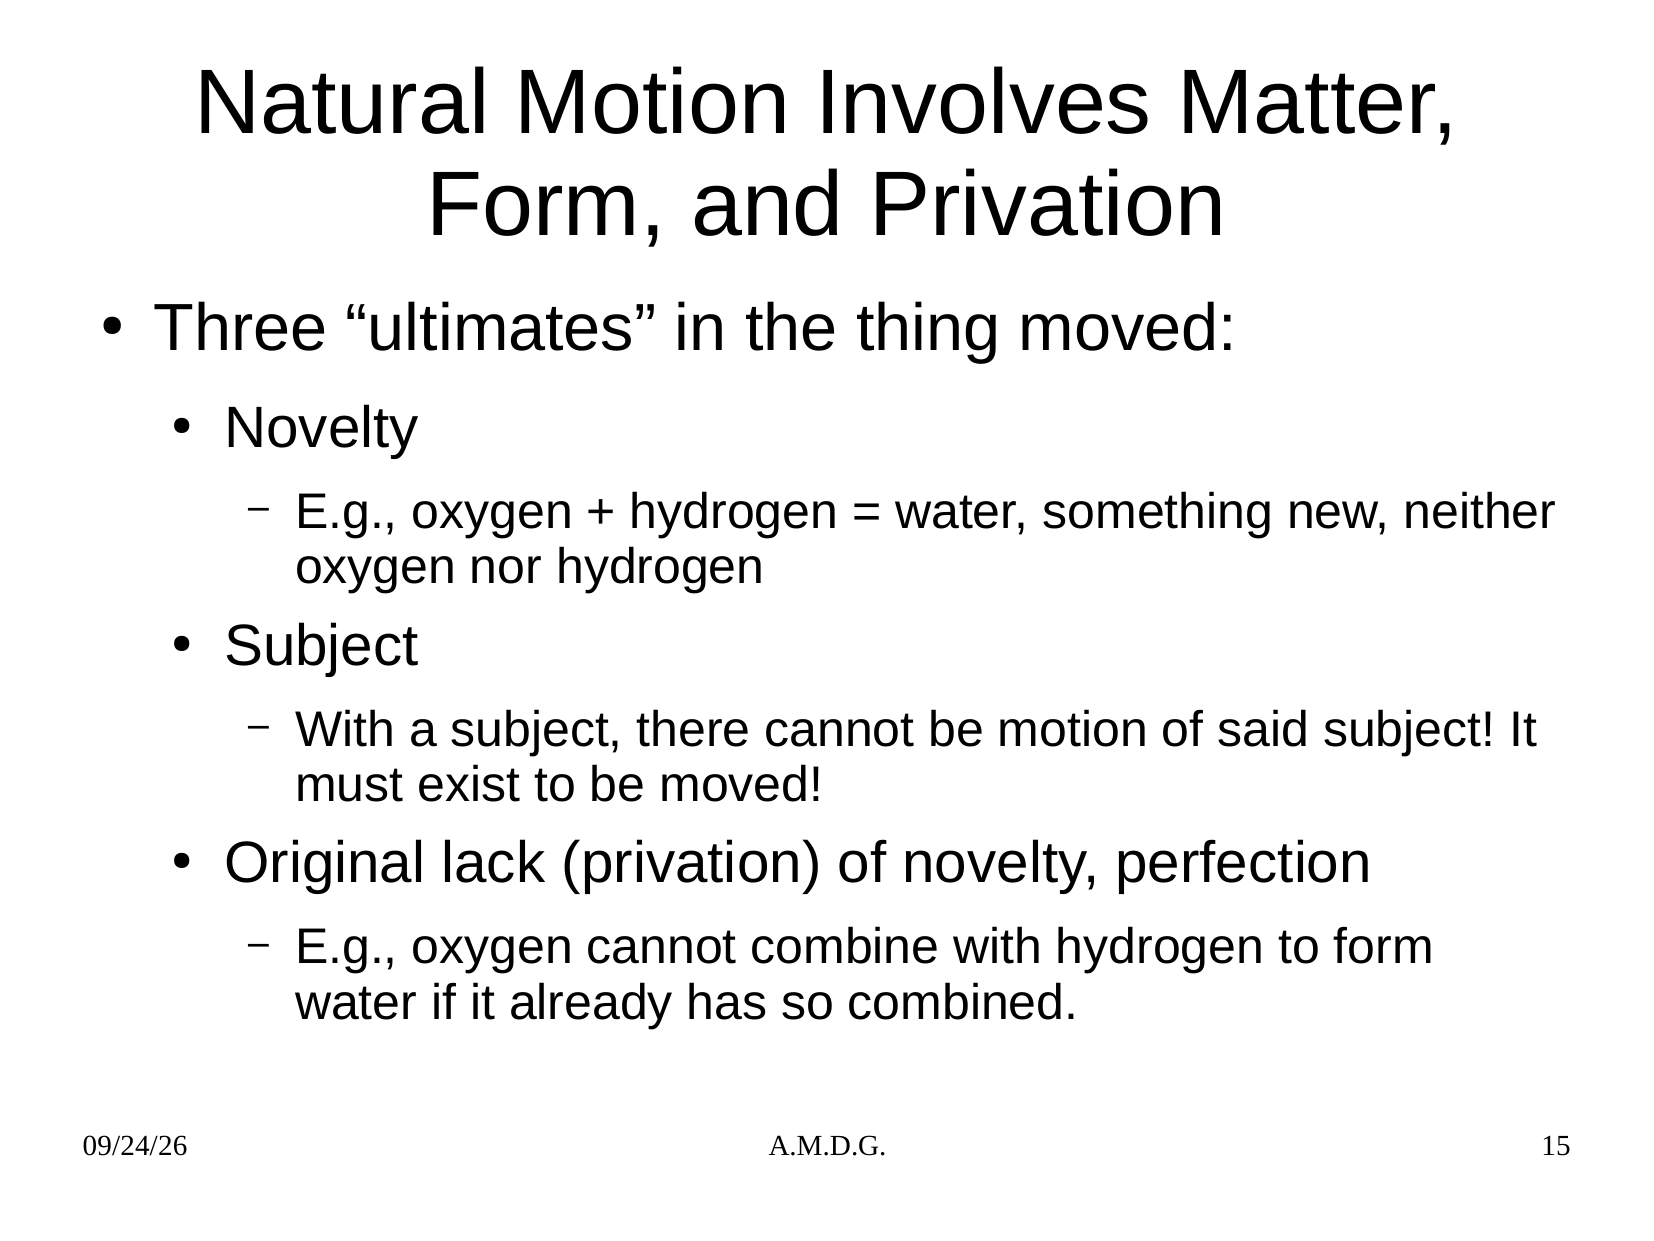

# Natural Motion Involves Matter, Form, and Privation
Three “ultimates” in the thing moved:
Novelty
E.g., oxygen + hydrogen = water, something new, neither oxygen nor hydrogen
Subject
With a subject, there cannot be motion of said subject! It must exist to be moved!
Original lack (privation) of novelty, perfection
E.g., oxygen cannot combine with hydrogen to form water if it already has so combined.
A.M.D.G.
15